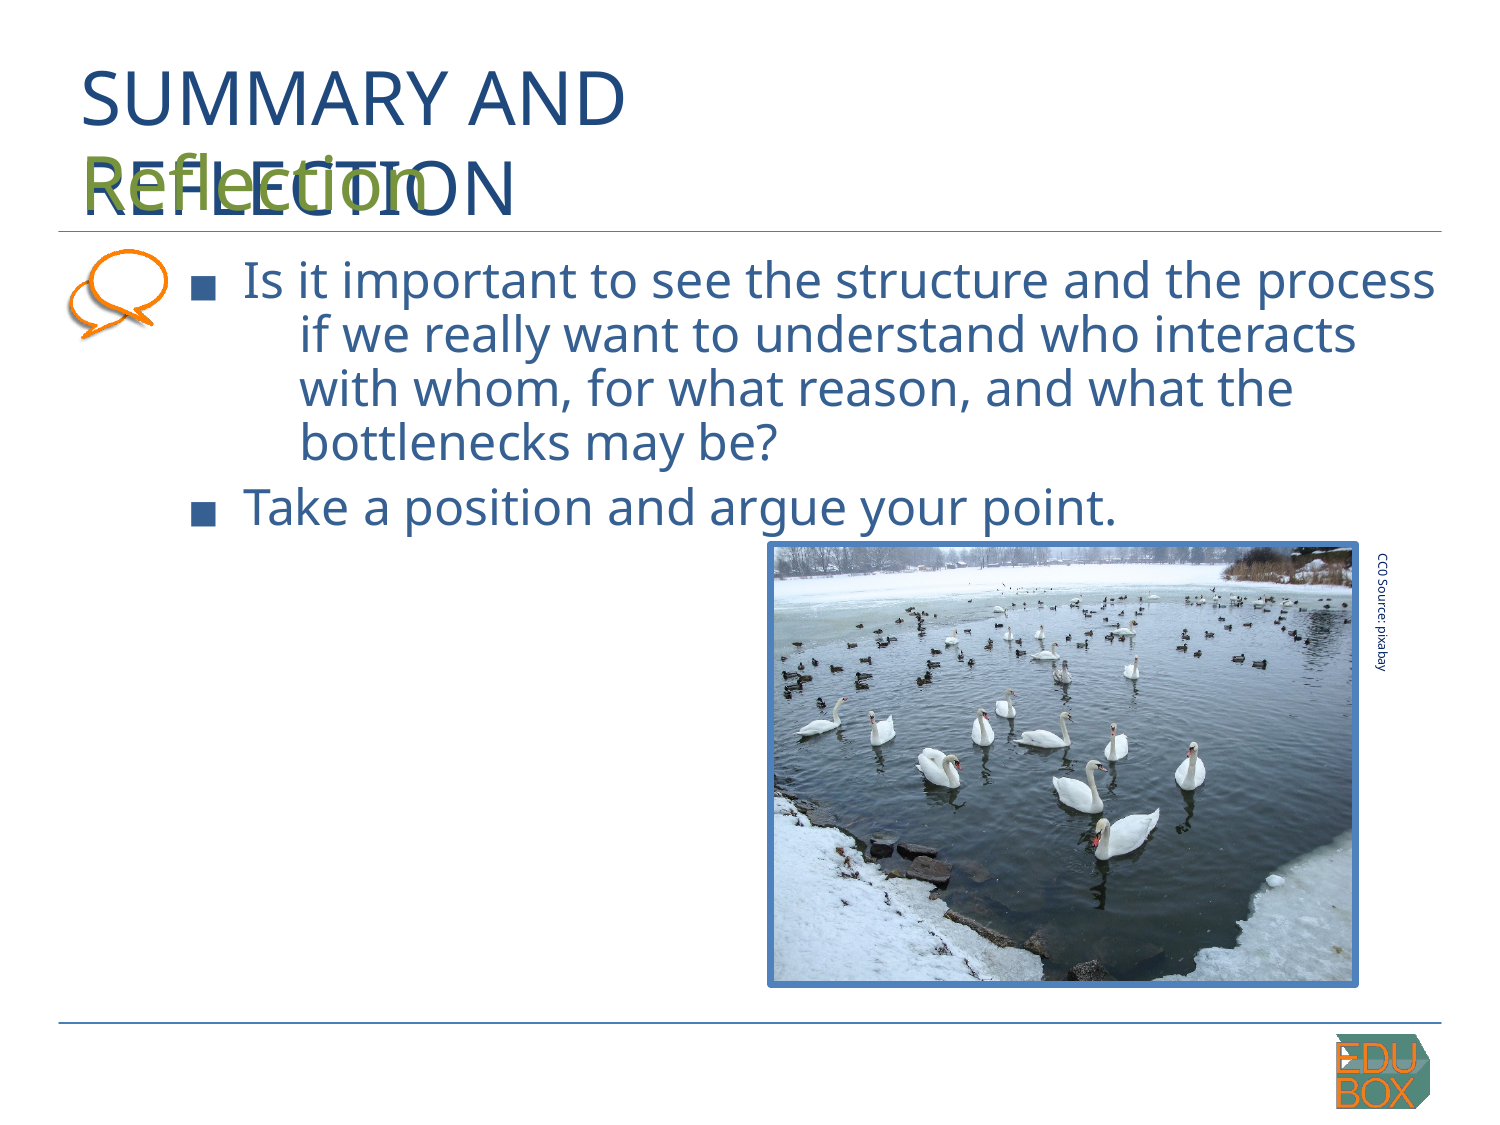

# SUMMARY AND REFLECTION
Reflection
Is it important to see the structure and the process if we really want to understand who interacts with whom, for what reason, and what the bottlenecks may be?
Take a position and argue your point.
CC0 Source: pixabay